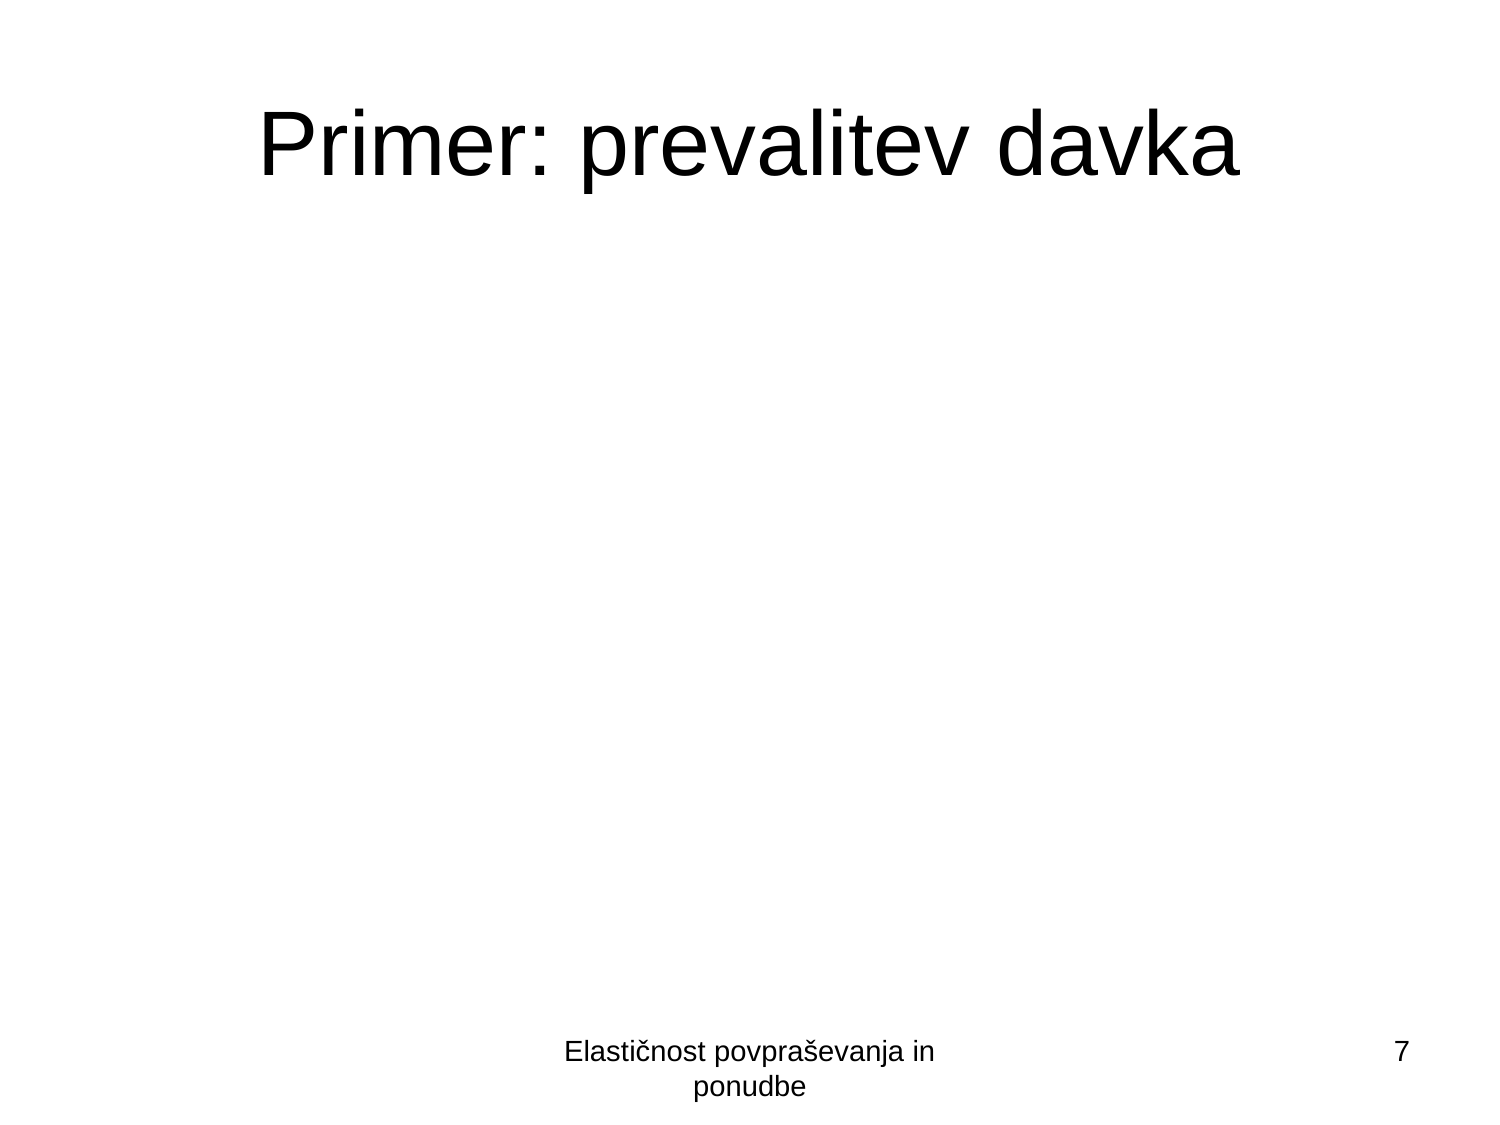

# Primer: prevalitev davka
Elastičnost povpraševanja in ponudbe